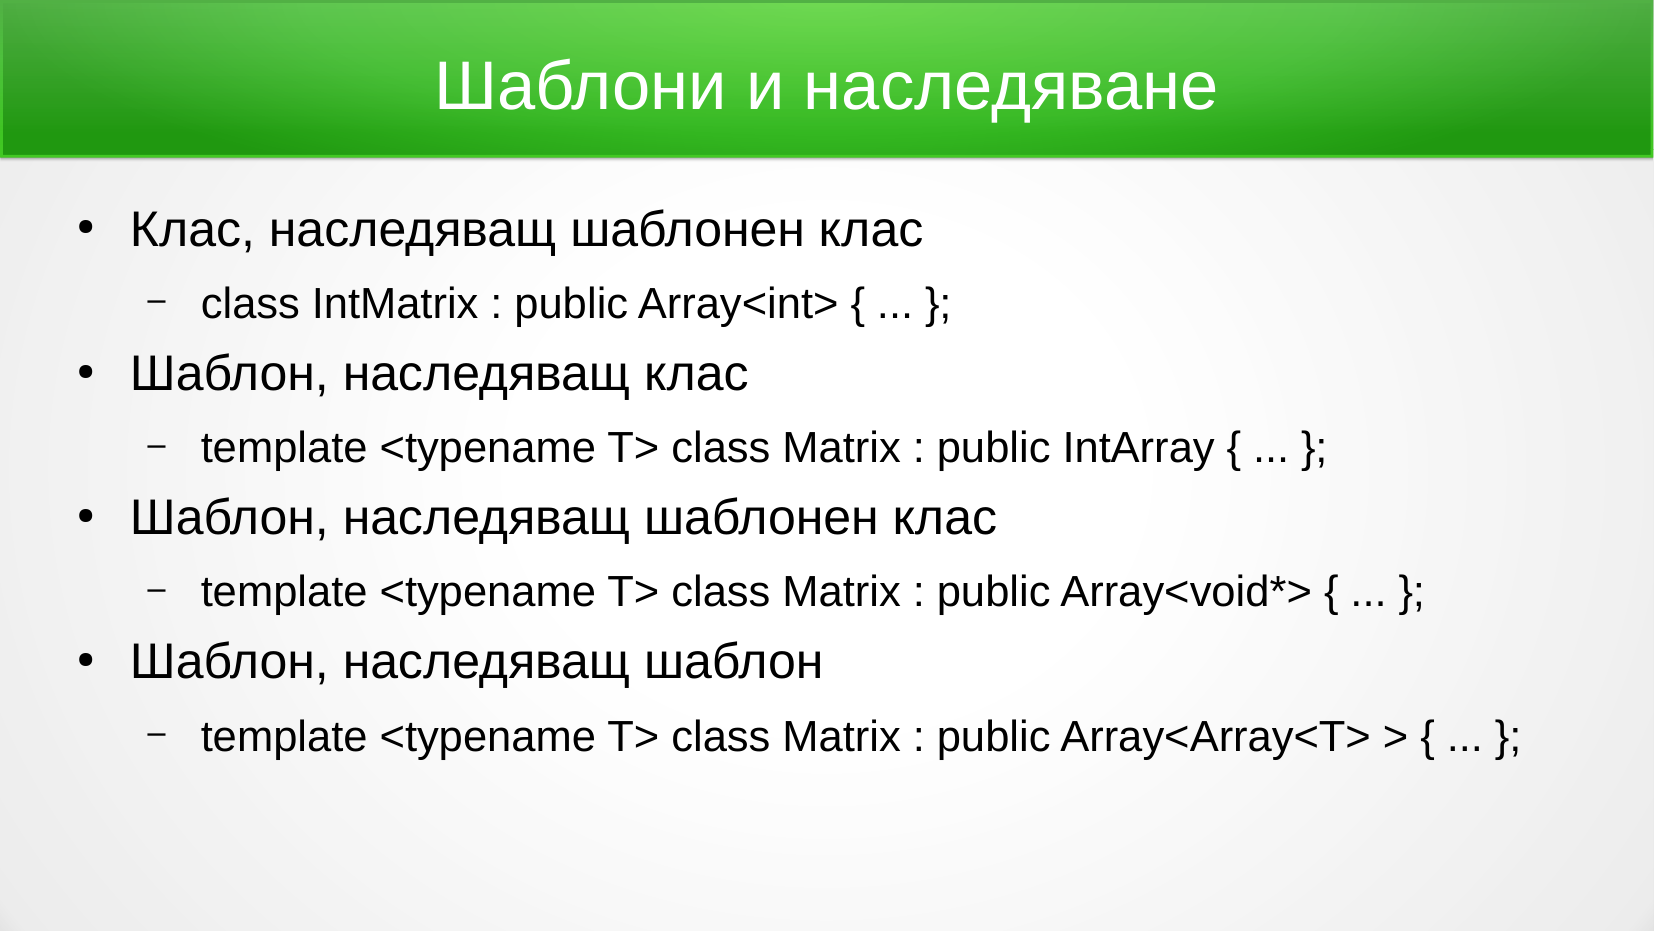

# Шаблони и наследяване
Клас, наследяващ шаблонен клас
class IntMatrix : public Array<int> { ... };
Шаблон, наследяващ клас
template <typename T> class Matrix : public IntArray { ... };
Шаблон, наследяващ шаблонен клас
template <typename T> class Matrix : public Array<void*> { ... };
Шаблон, наследяващ шаблон
template <typename T> class Matrix : public Array<Array<T> > { ... };